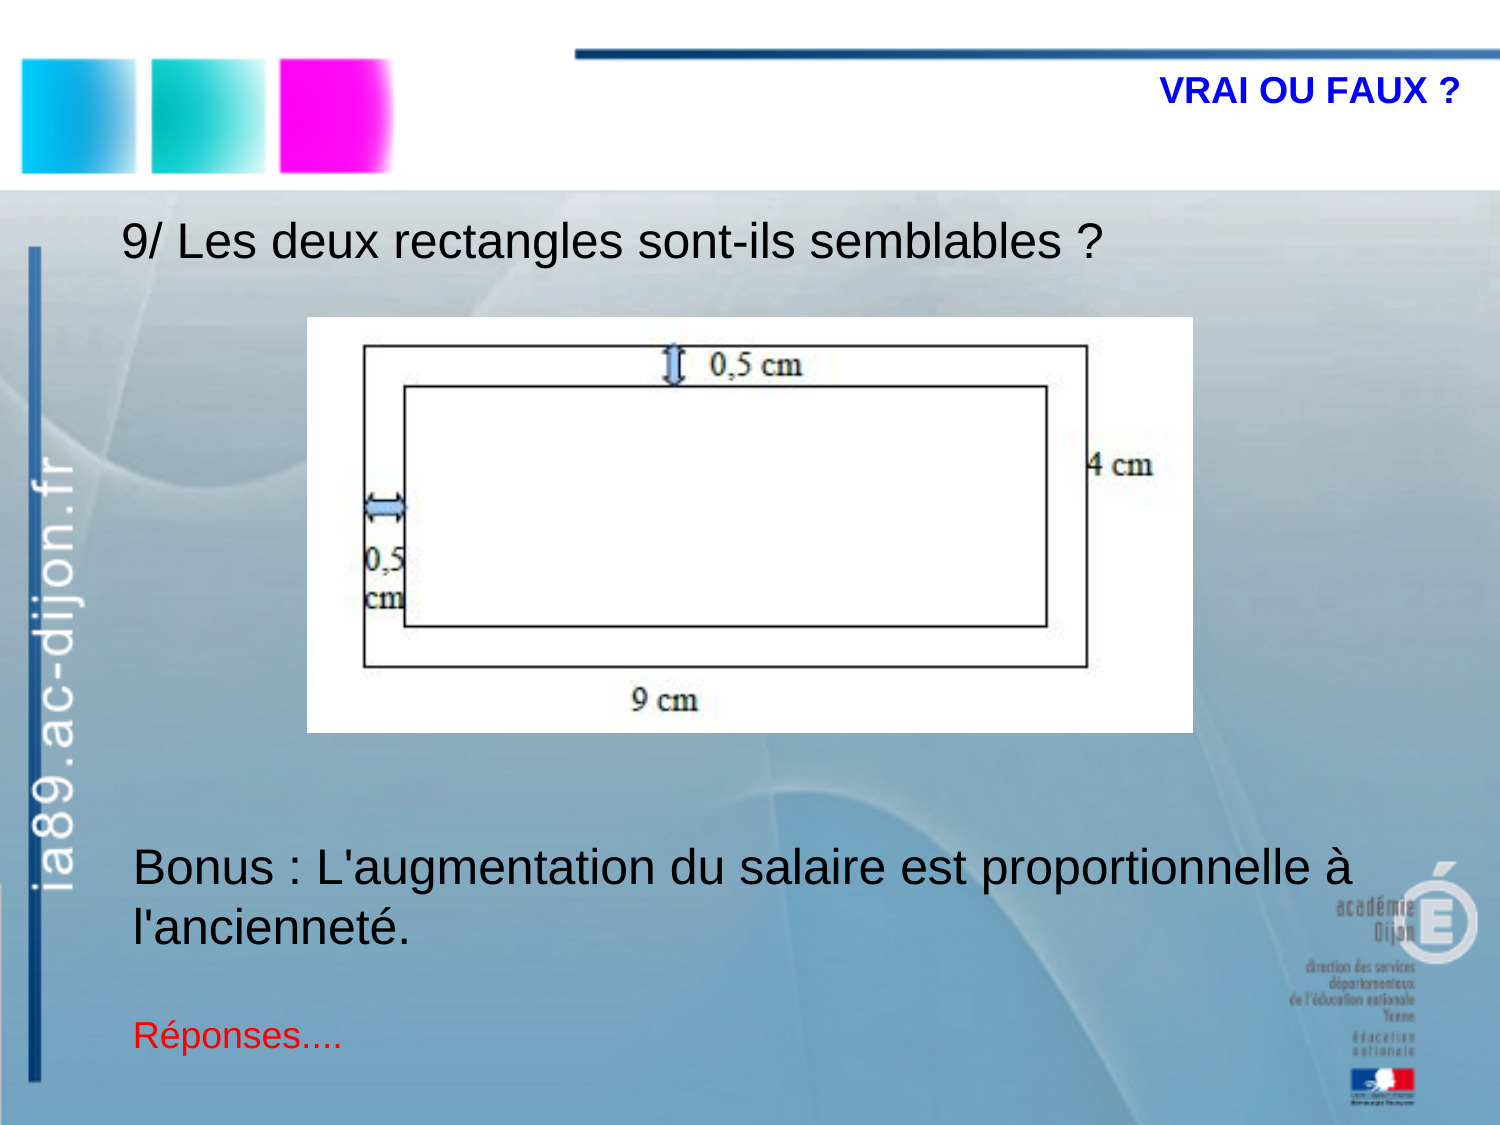

VRAI OU FAUX ?
9/ Les deux rectangles sont-ils semblables ?
Bonus : L'augmentation du salaire est proportionnelle à l'ancienneté.
Réponses....